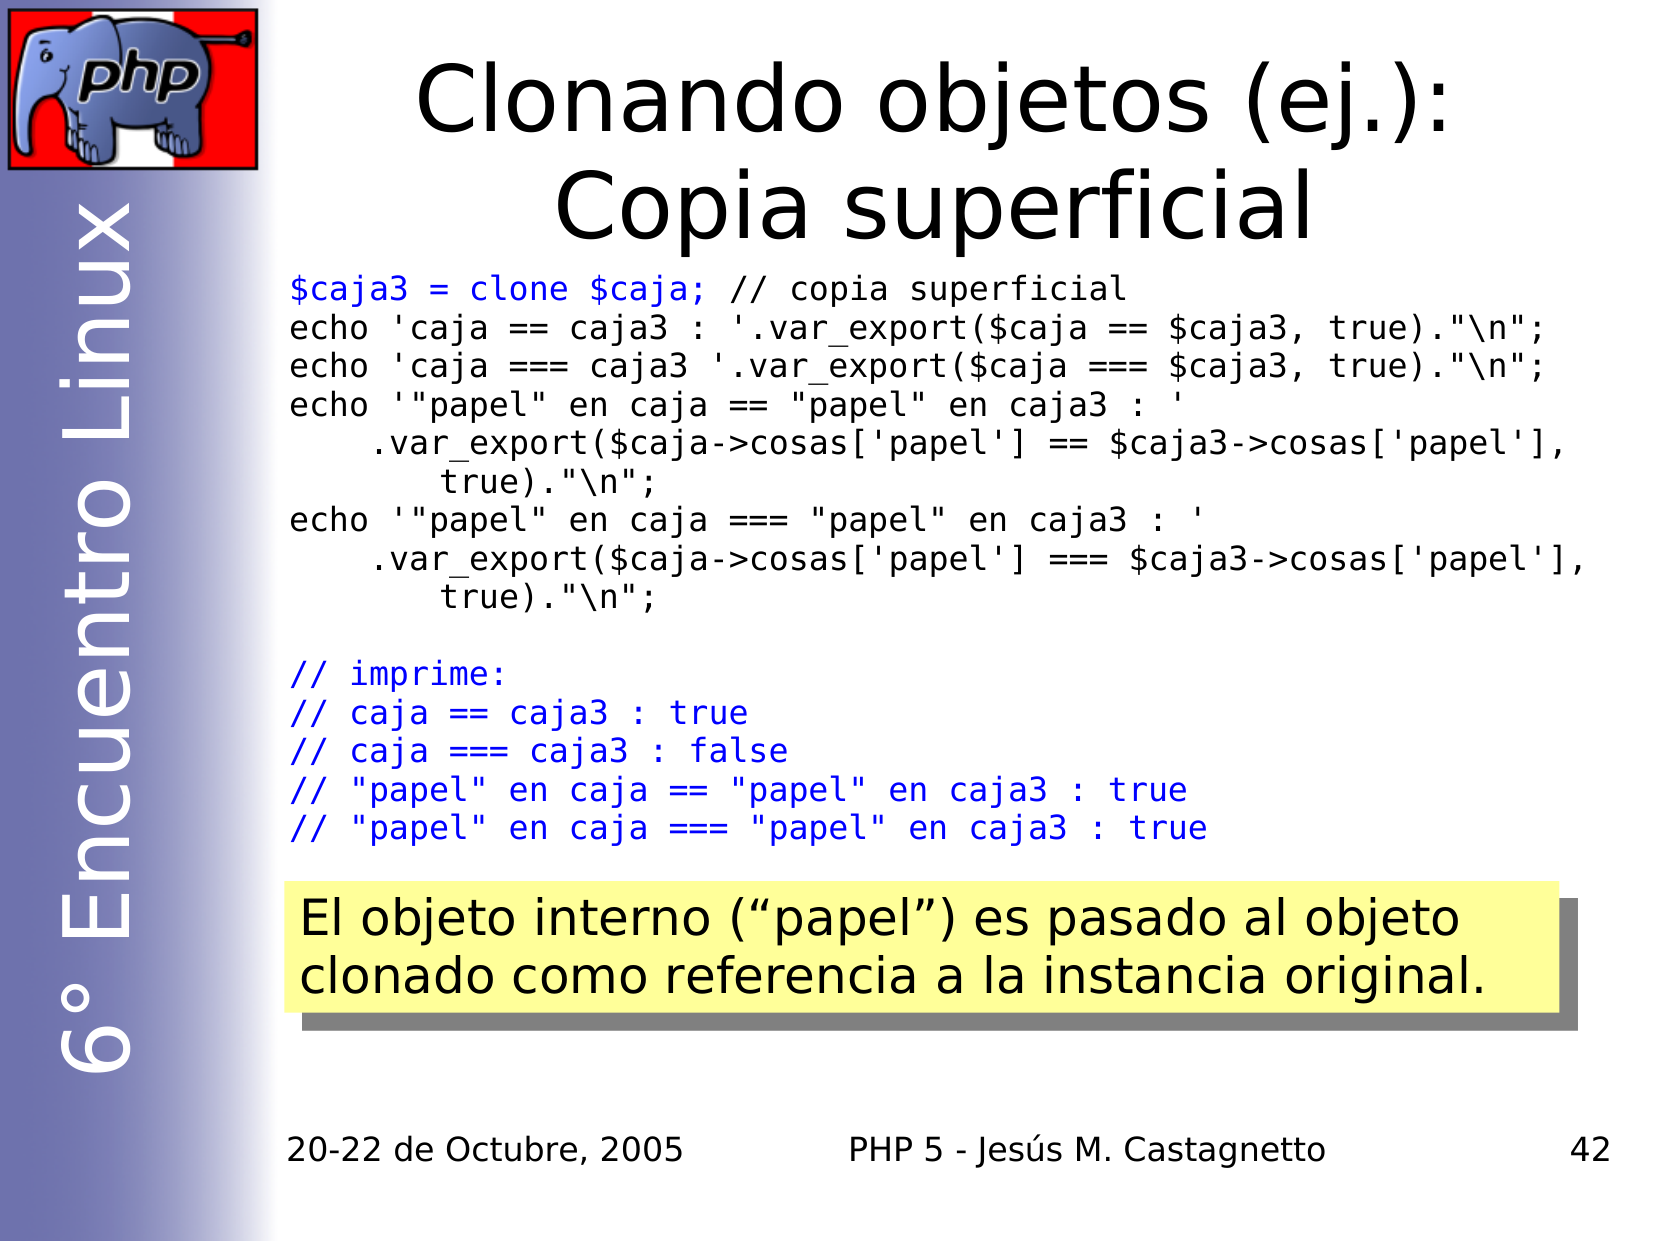

# Clonando objetos (ej.): Copia superficial
$caja3 = clone $caja; // copia superficial
echo 'caja == caja3 : '.var_export($caja == $caja3, true)."\n";
echo 'caja === caja3 '.var_export($caja === $caja3, true)."\n";
echo '"papel" en caja == "papel" en caja3 : '
 .var_export($caja->cosas['papel'] == $caja3->cosas['papel'],
		true)."\n";
echo '"papel" en caja === "papel" en caja3 : '
 .var_export($caja->cosas['papel'] === $caja3->cosas['papel'],
		true)."\n";
// imprime:
// caja == caja3 : true
// caja === caja3 : false
// "papel" en caja == "papel" en caja3 : true
// "papel" en caja === "papel" en caja3 : true
El objeto interno (“papel”) es pasado al objeto clonado como referencia a la instancia original.
20-22 de Octubre, 2005
PHP 5 - Jesús M. Castagnetto
42